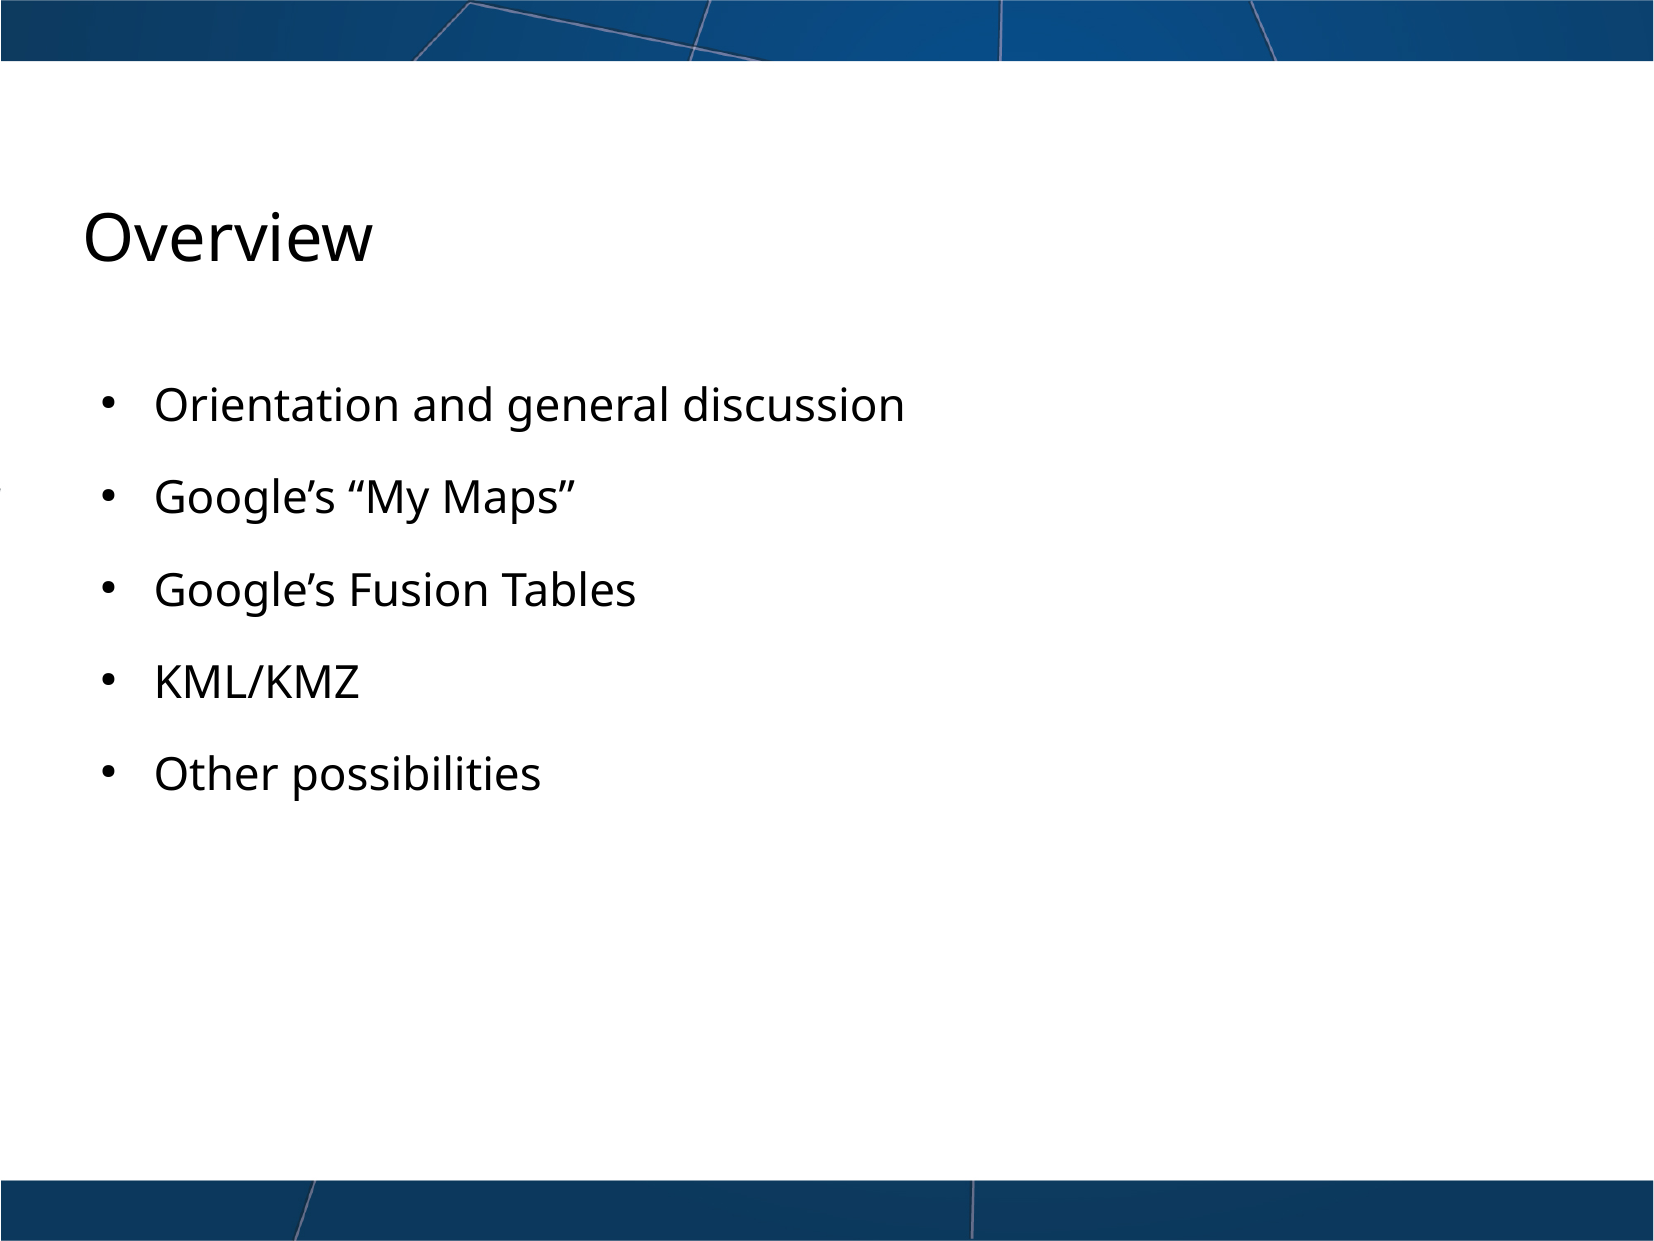

# Overview
Orientation and general discussion
Google’s “My Maps”
Google’s Fusion Tables
KML/KMZ
Other possibilities